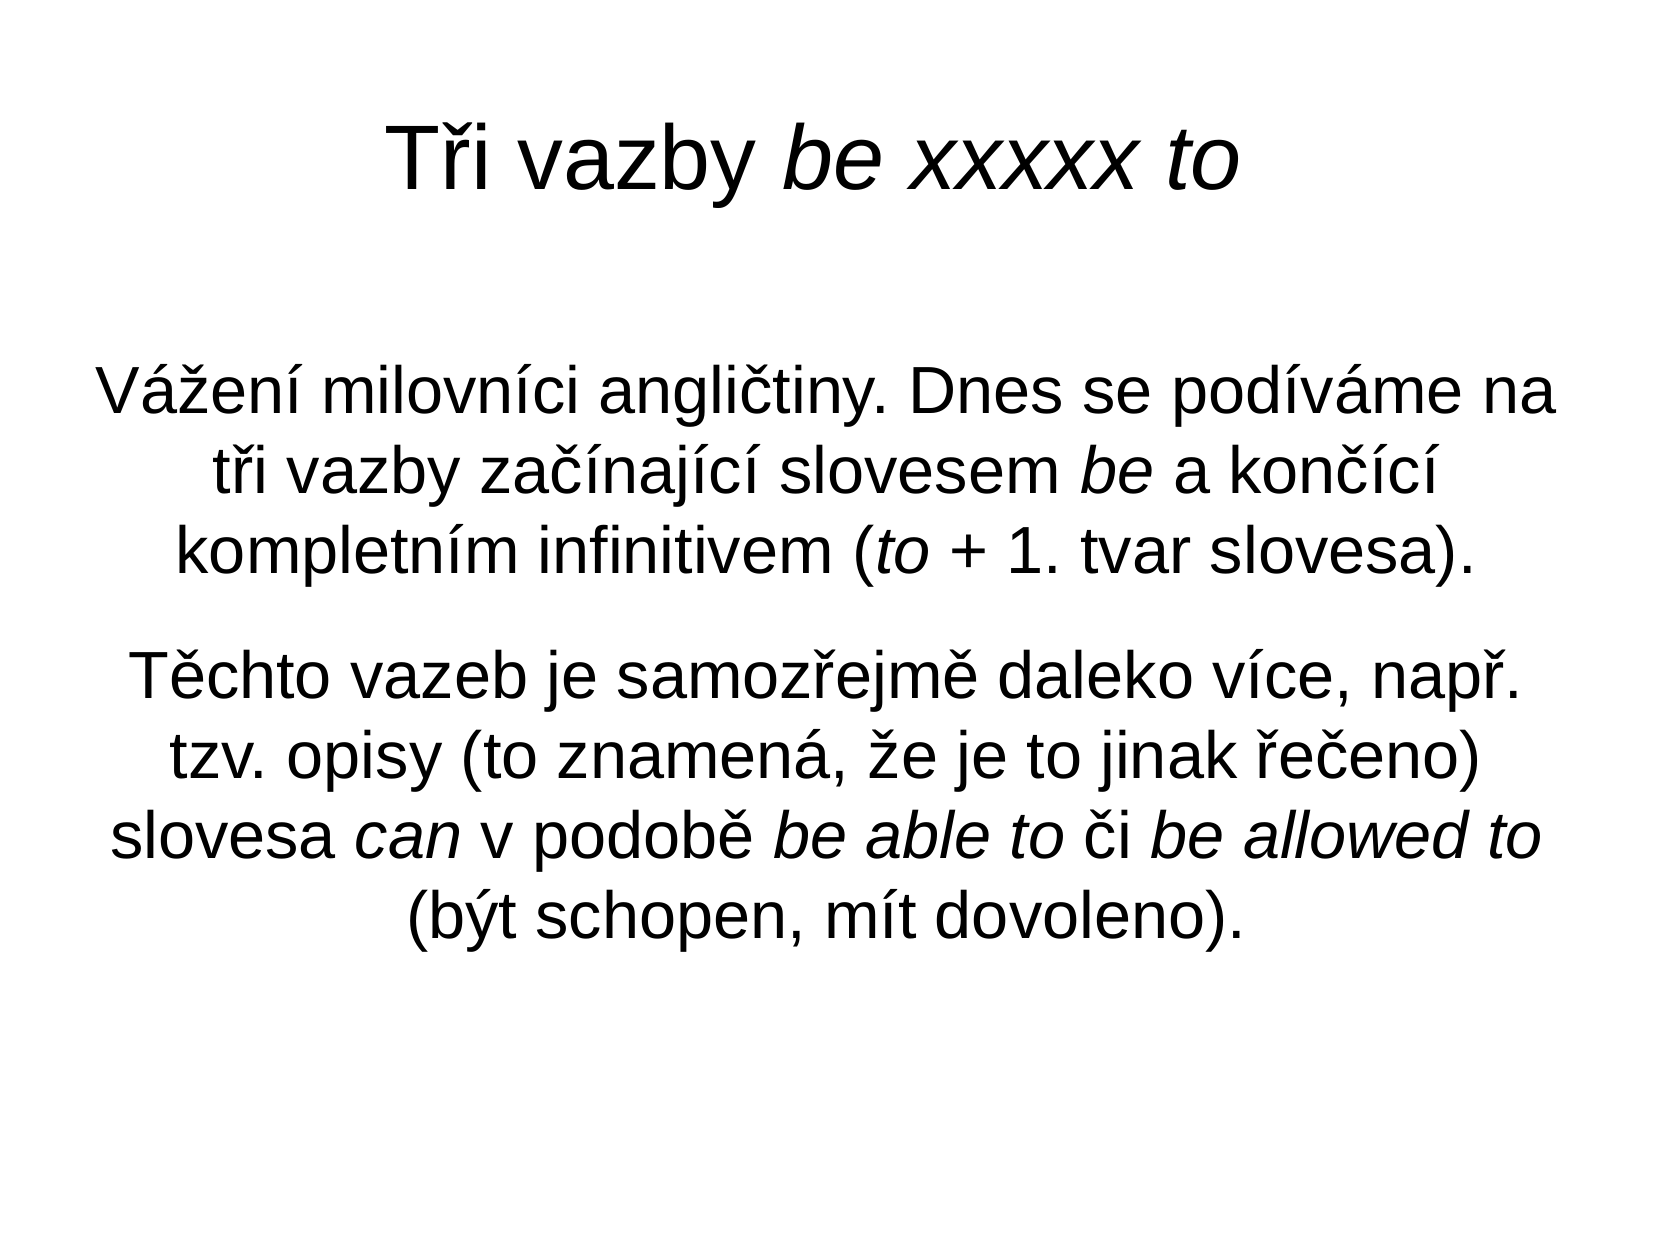

Tři vazby be xxxxx to
Vážení milovníci angličtiny. Dnes se podíváme na tři vazby začínající slovesem be a končící kompletním infinitivem (to + 1. tvar slovesa).
Těchto vazeb je samozřejmě daleko více, např. tzv. opisy (to znamená, že je to jinak řečeno) slovesa can v podobě be able to či be allowed to (být schopen, mít dovoleno).